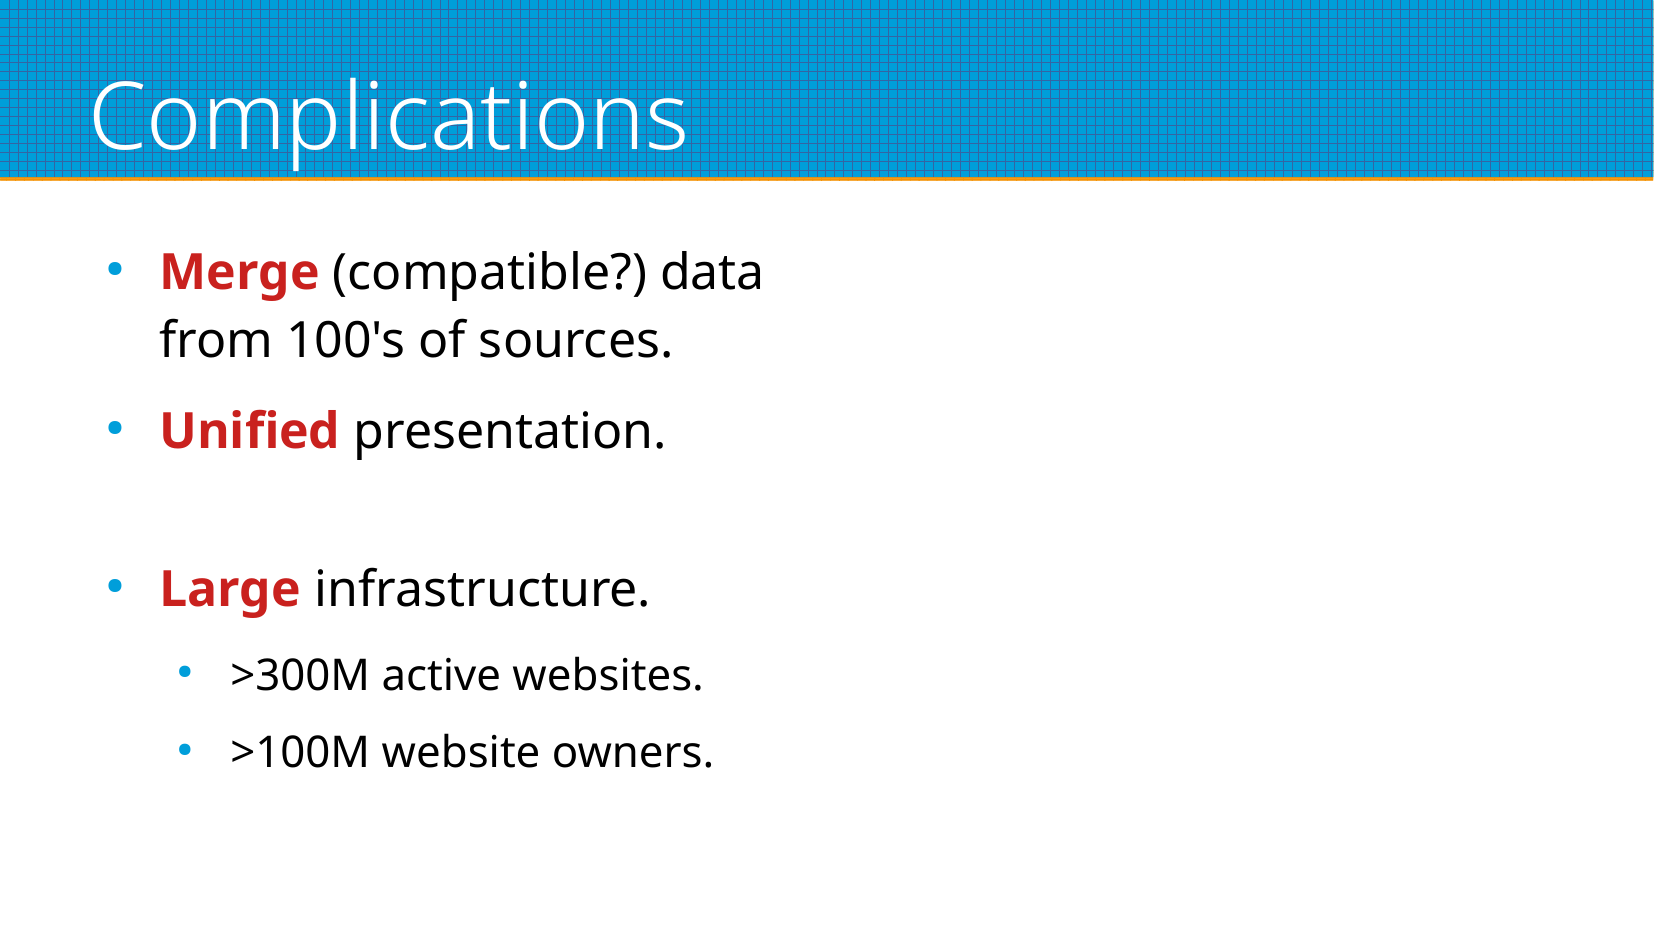

# Complications
Merge (compatible?) data from 100's of sources.
Unified presentation.
Large infrastructure.
>300M active websites.
>100M website owners.